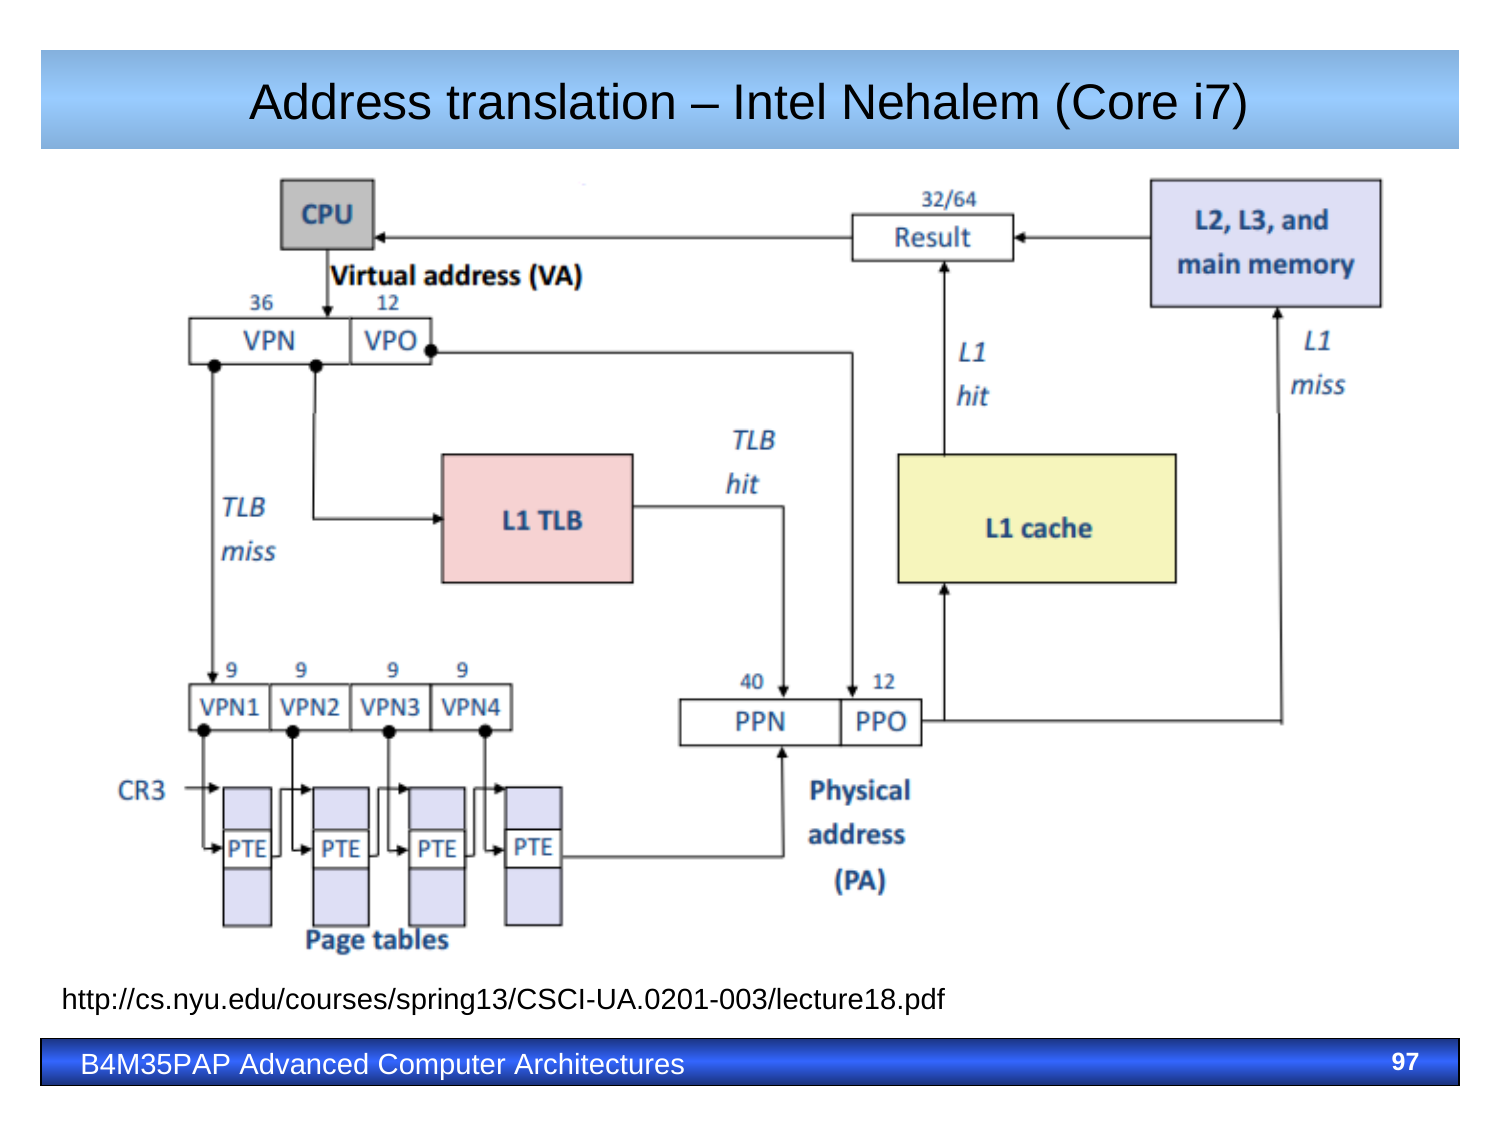

# Address translation – Intel Nehalem (Core i7)
http://cs.nyu.edu/courses/spring13/CSCI-UA.0201-003/lecture18.pdf